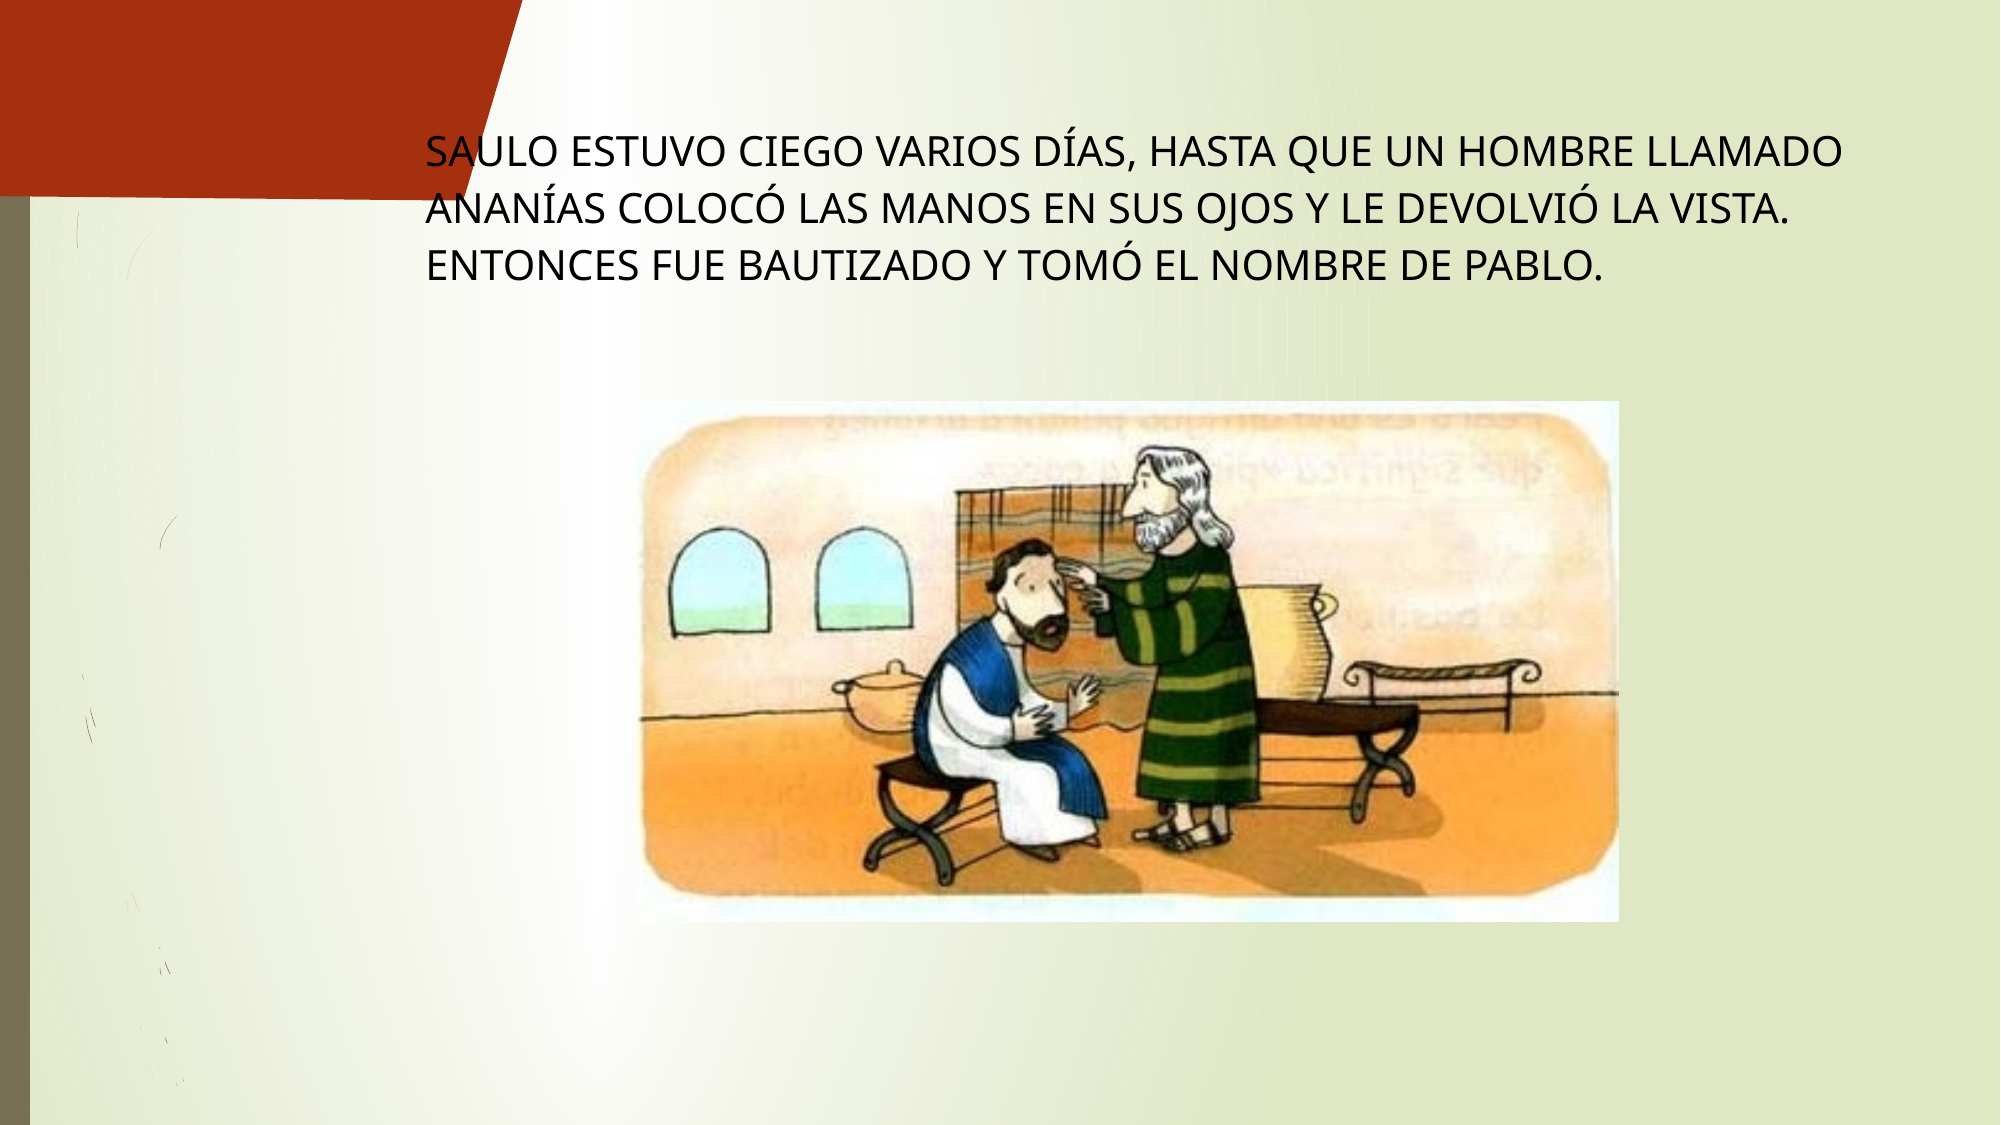

# SAULO ESTUVO CIEGO VARIOS DÍAS, HASTA QUE UN HOMBRE LLAMADO ANANÍAS COLOCÓ LAS MANOS EN SUS OJOS Y LE DEVOLVIÓ LA VISTA. ENTONCES FUE BAUTIZADO Y TOMÓ EL NOMBRE DE PABLO.